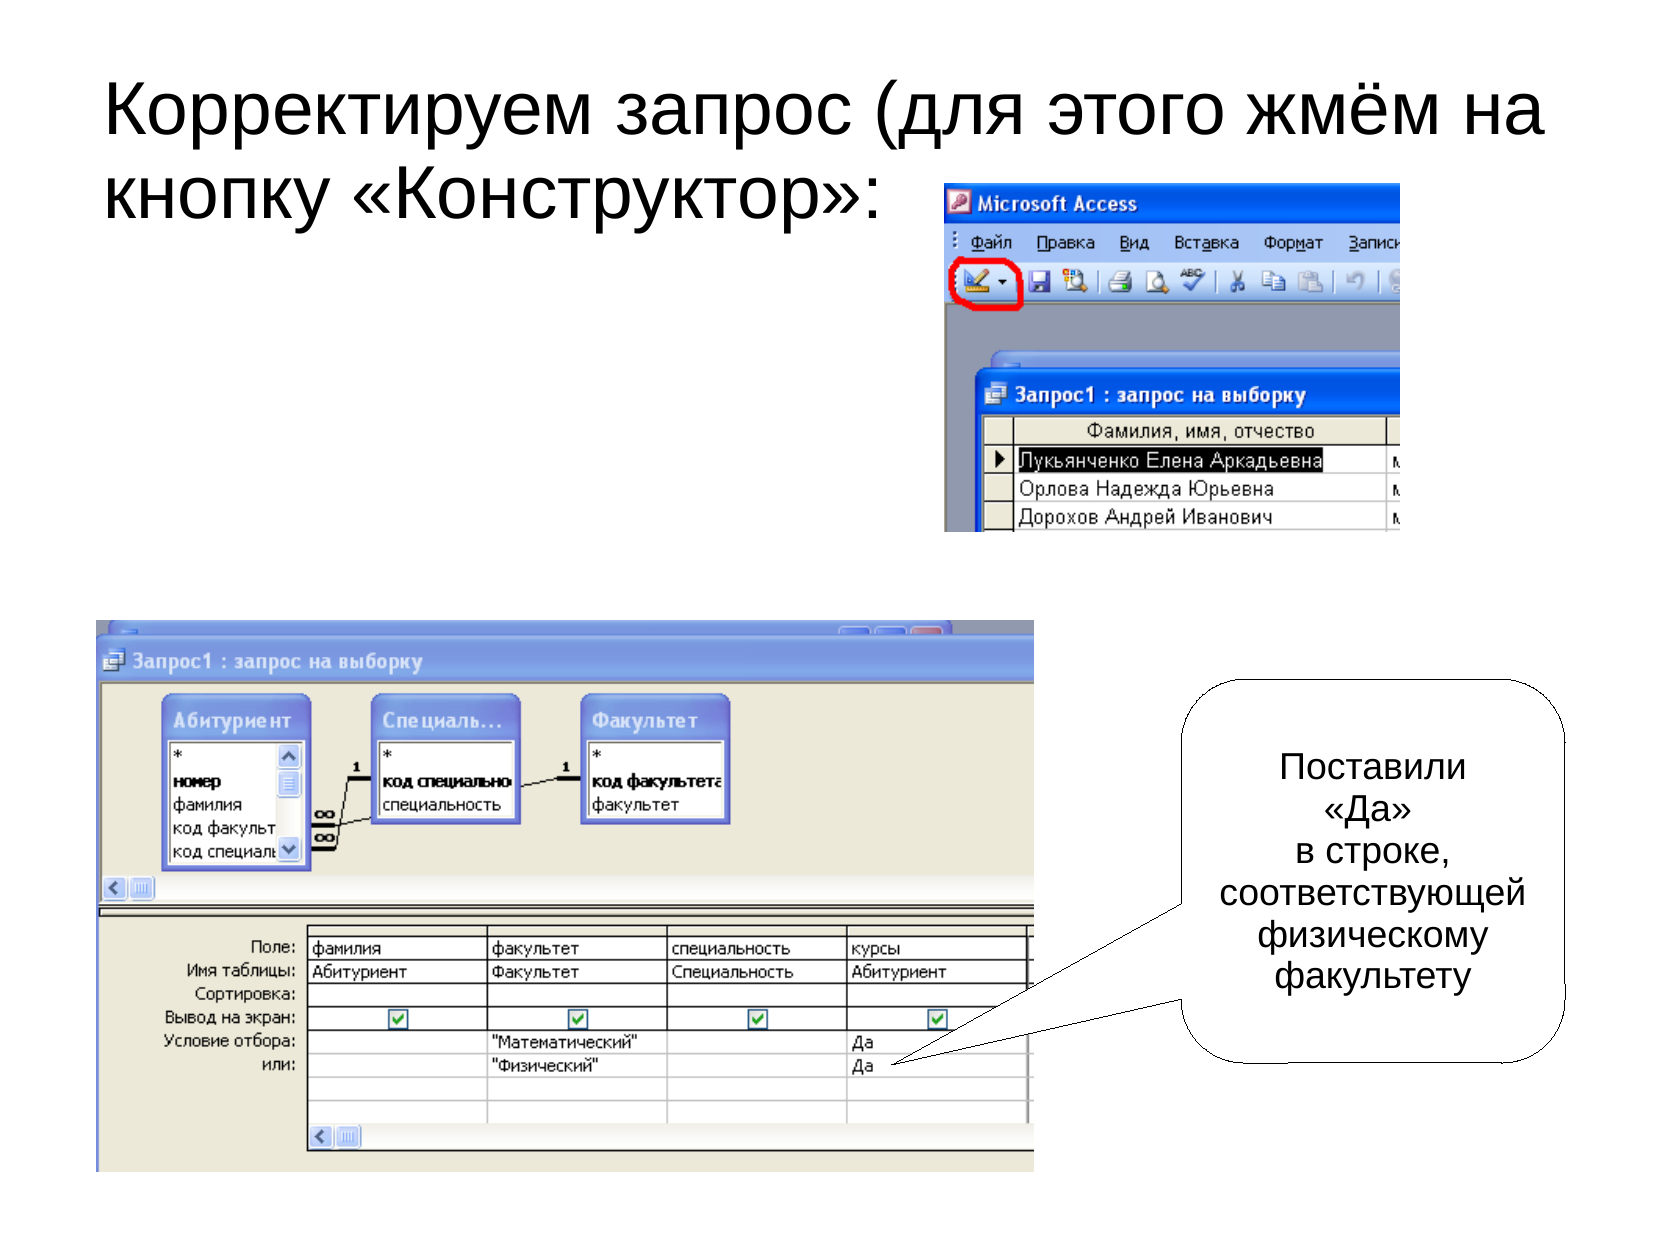

Корректируем запрос (для этого жмём на кнопку «Конструктор»:
Поставили
«Да»
в строке,
соответствующей
физическому факультету